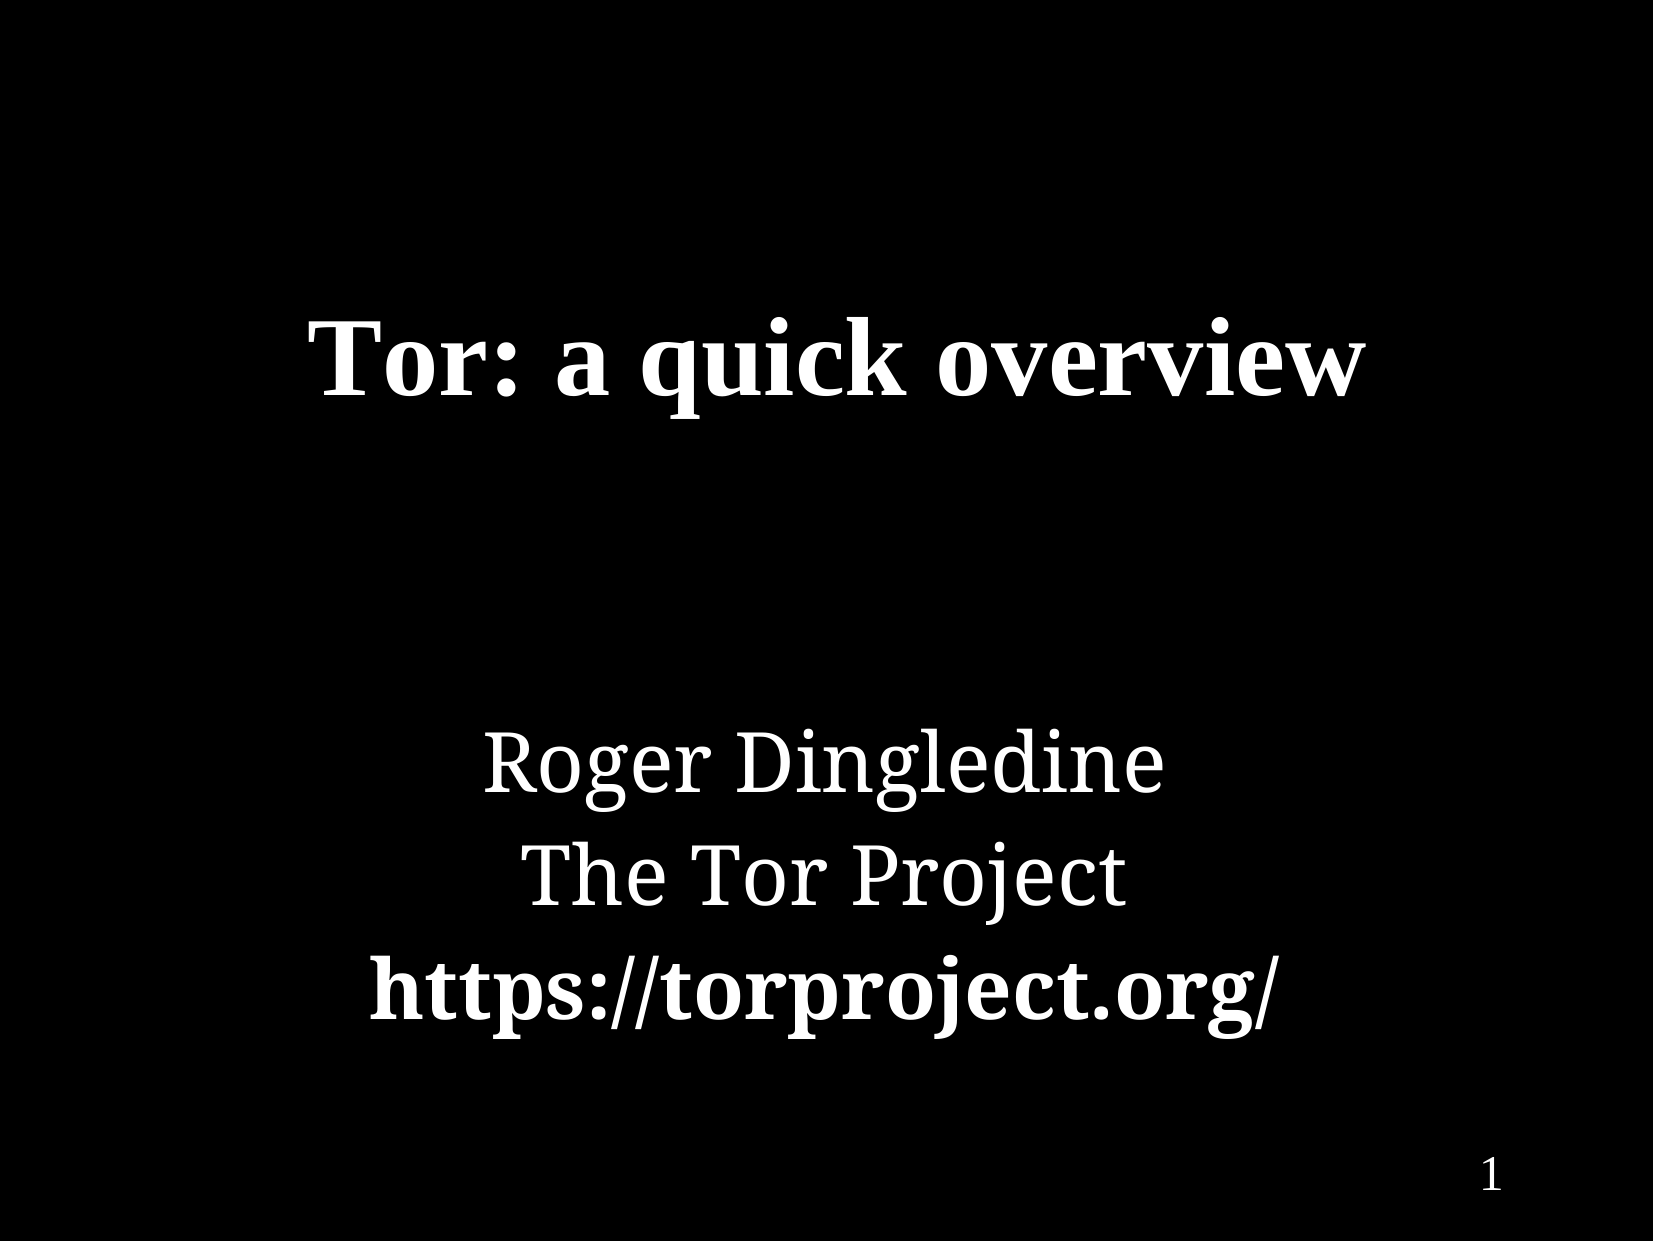

# Tor: a quick overview
Roger Dingledine
The Tor Project
https://torproject.org/